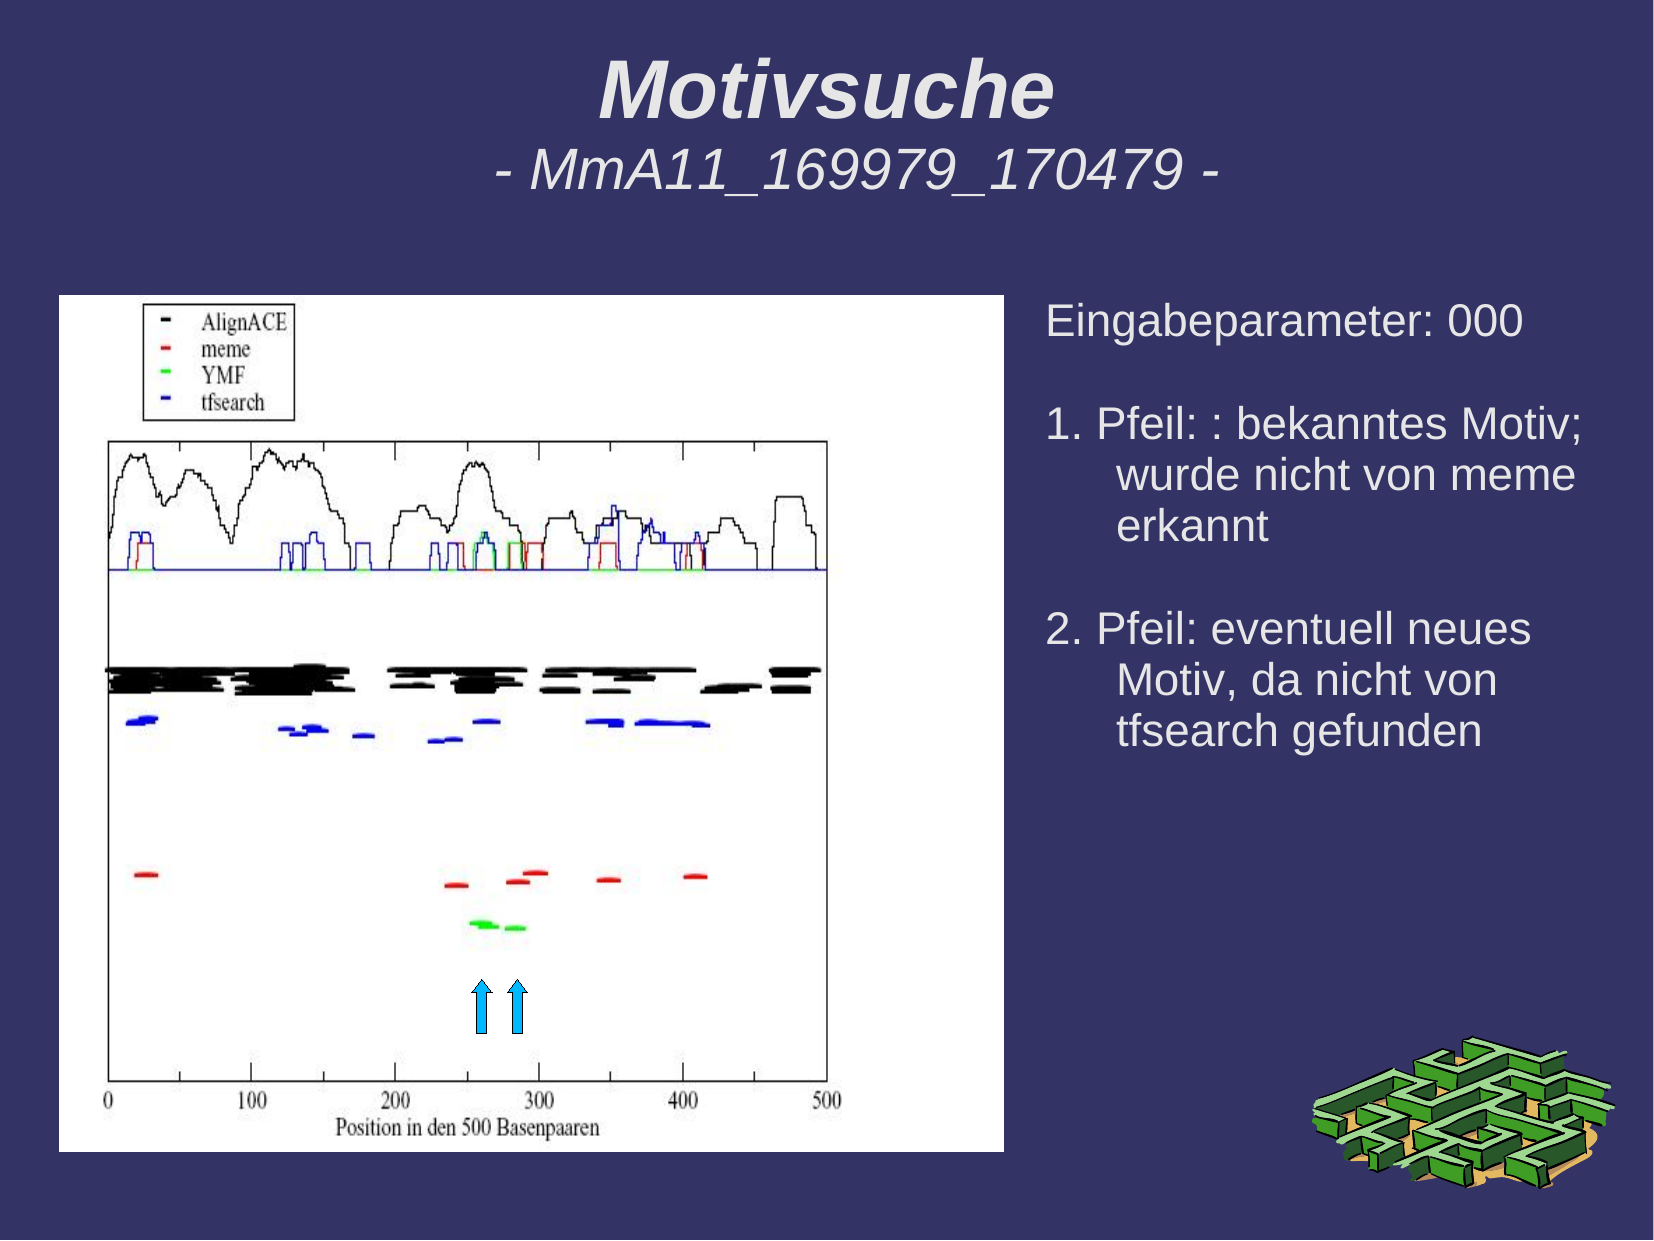

# Motivsuche - MmA11_169979_170479 -
Eingabeparameter: 000
1. Pfeil: : bekanntes Motiv; wurde nicht von meme erkannt
2. Pfeil: eventuell neues Motiv, da nicht von tfsearch gefunden